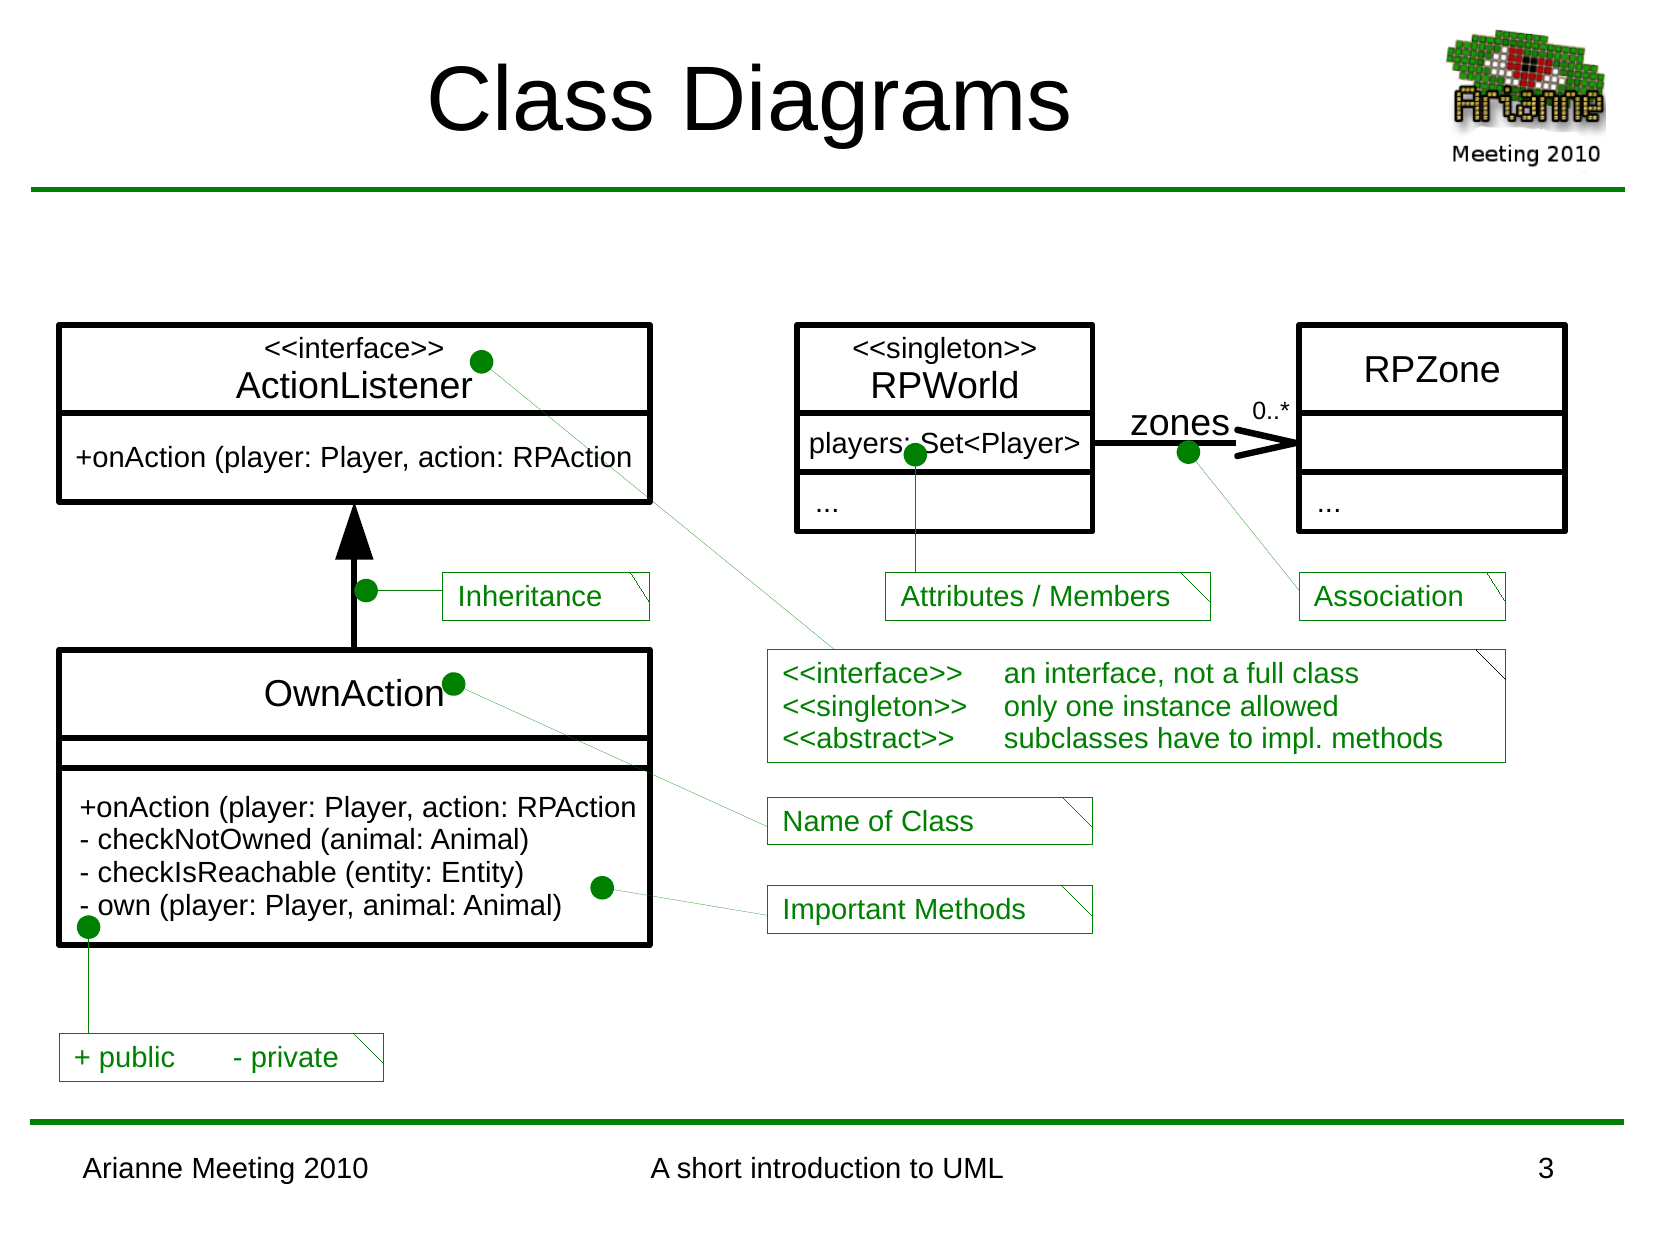

# Class Diagrams
<<interface>>
ActionListener
<<singleton>>
RPWorld
RPZone
0..*
+onAction (player: Player, action: RPAction
players: Set<Player>
...
...
Inheritance
Attributes / Members
Association
OwnAction
<<interface>>	an interface, not a full class
<<singleton>>	only one instance allowed
<<abstract>>	subclasses have to impl. methods
 +onAction (player: Player, action: RPAction
 - checkNotOwned (animal: Animal)
 - checkIsReachable (entity: Entity)
 - own (player: Player, animal: Animal)
Name of Class
Important Methods
+ public - private
2010-03-13
A short introduction to UML
3